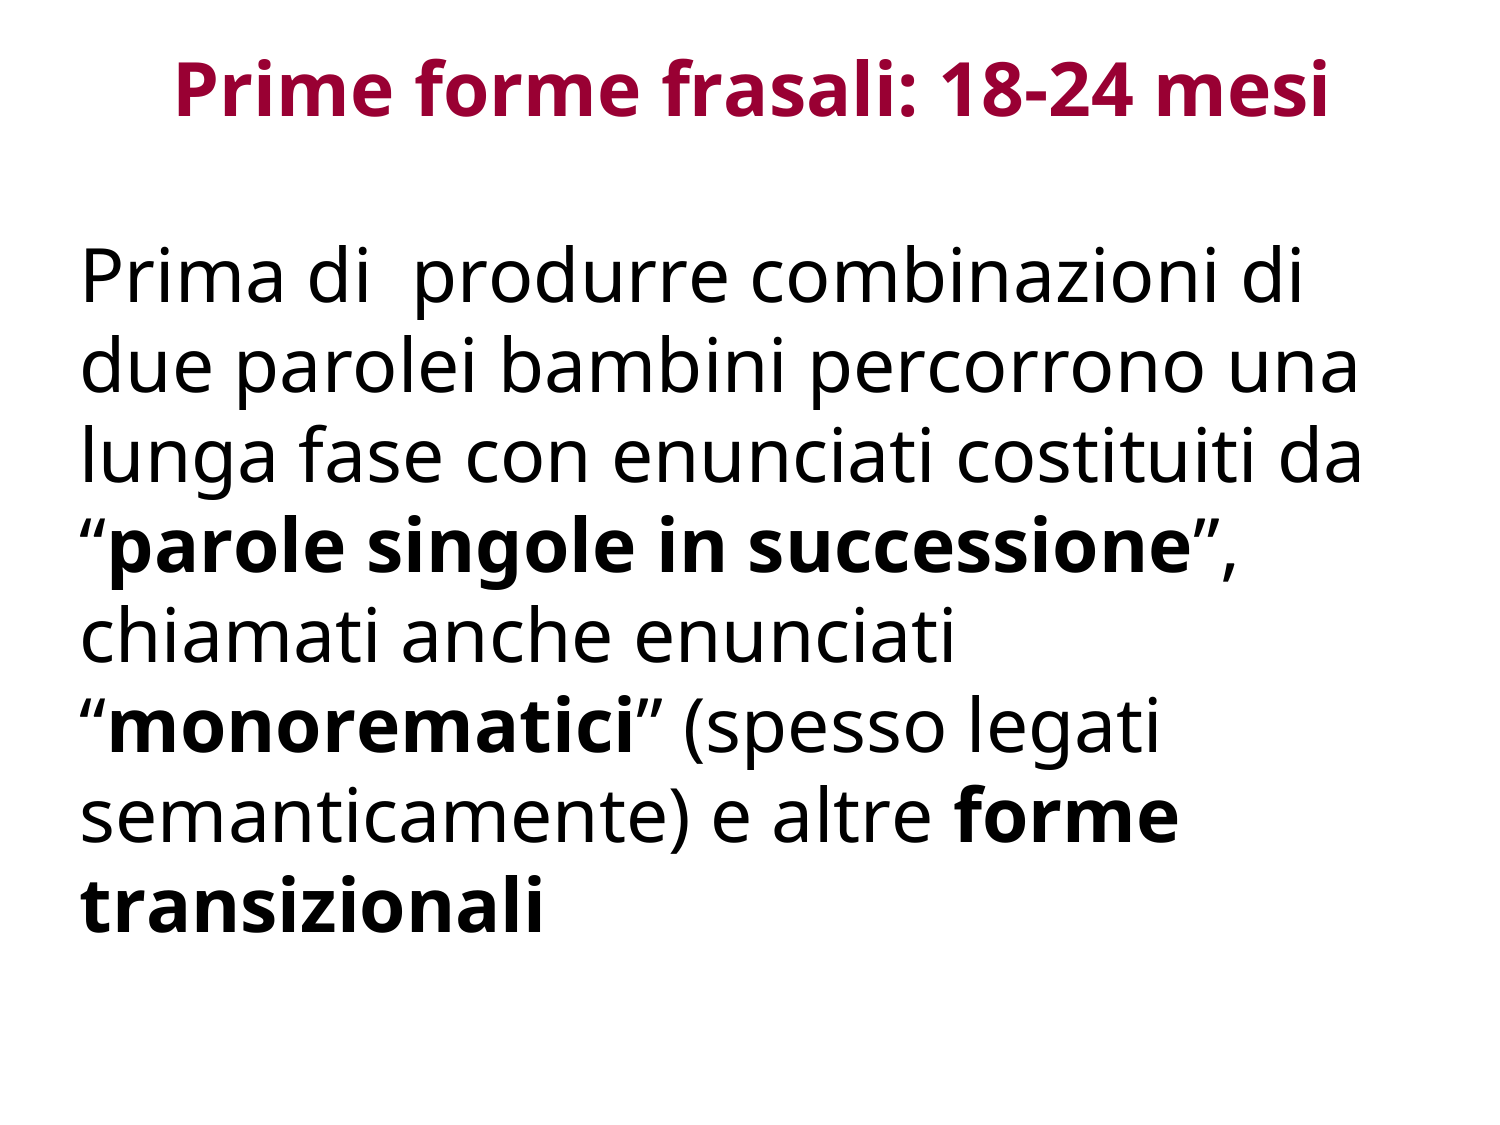

# Prime forme frasali: 18-24 mesi
Prima di produrre combinazioni di due parolei bambini percorrono una lunga fase con enunciati costituiti da “parole singole in successione”, chiamati anche enunciati “monorematici” (spesso legati semanticamente) e altre forme transizionali